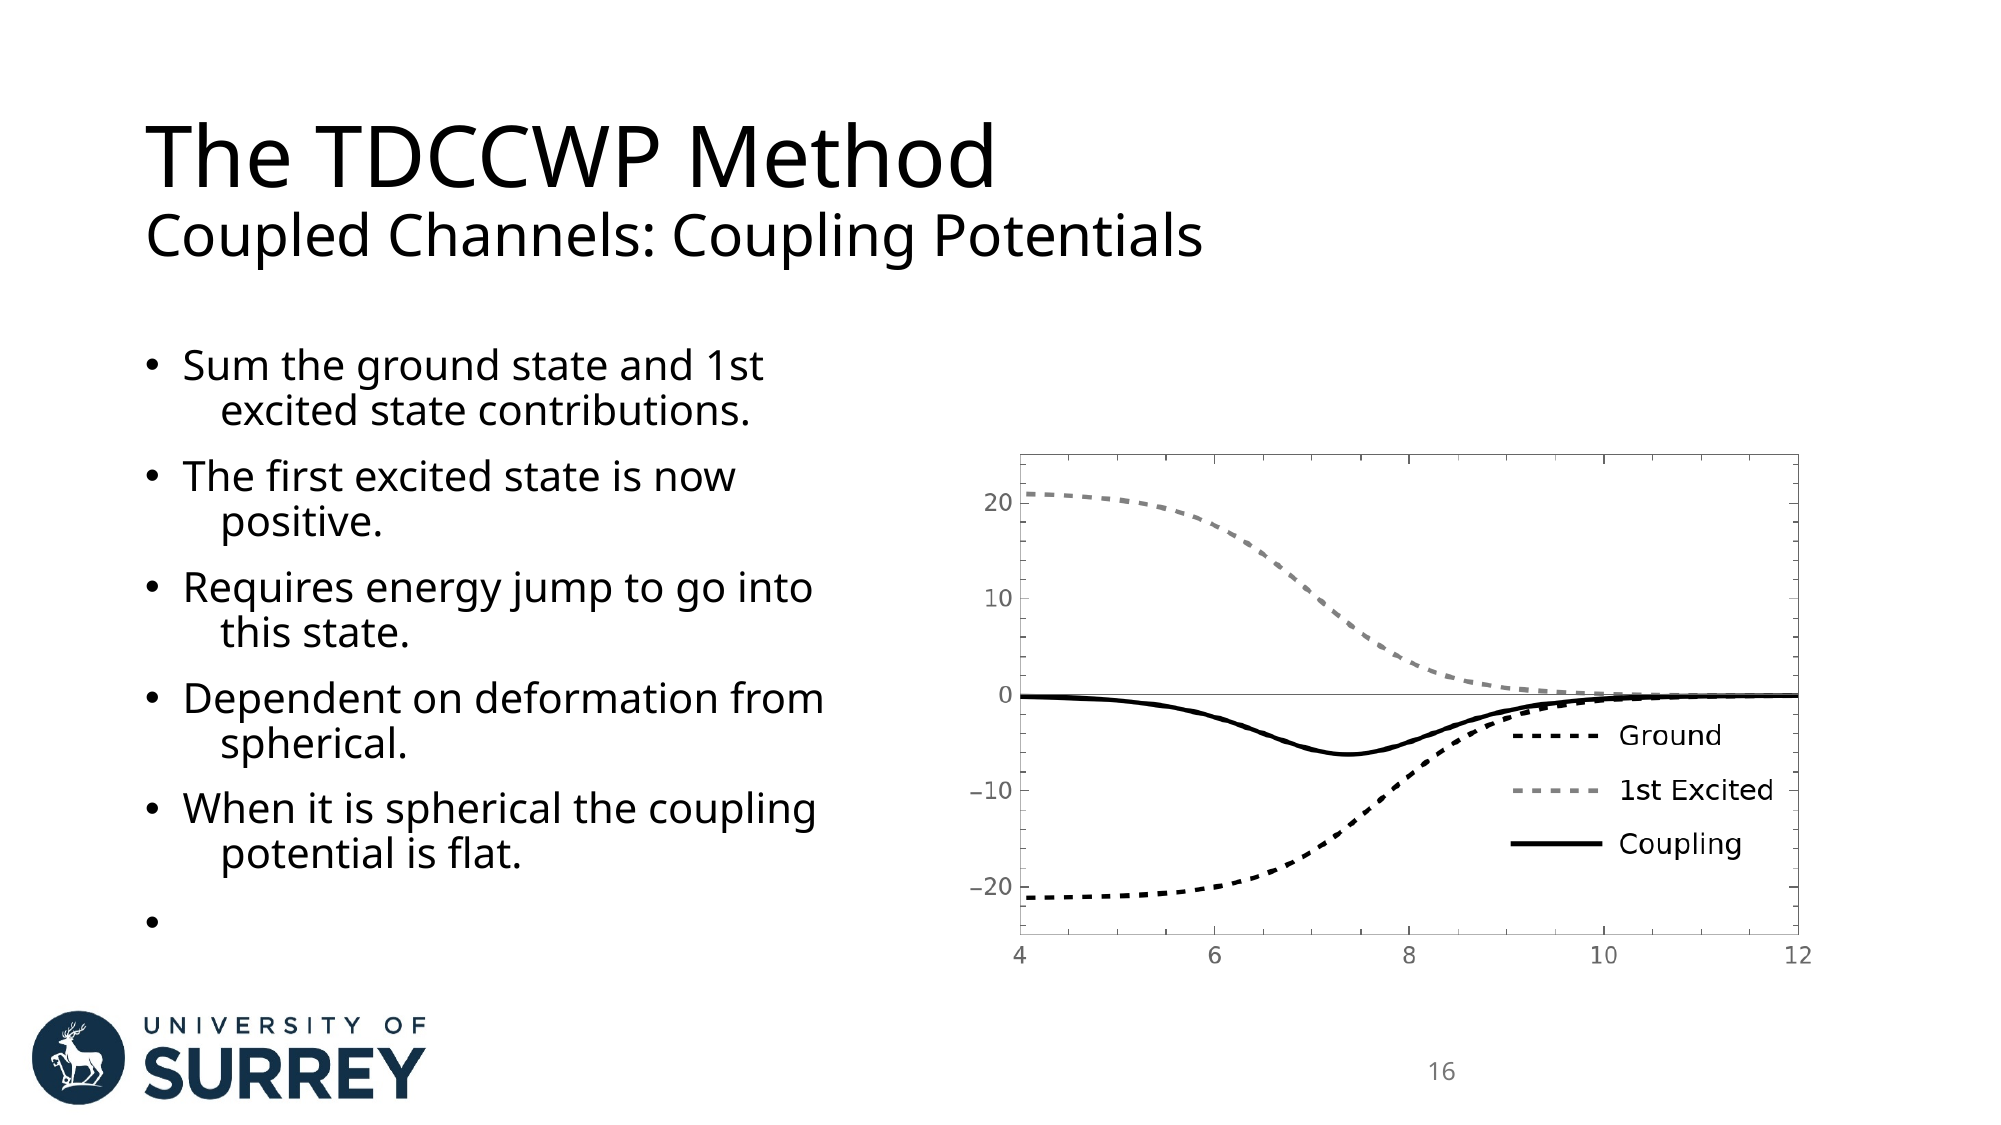

# The TDCCWP Method Coupled Channels: Coupling Potentials
Sum the ground state and 1st excited state contributions.
The first excited state is now positive.
Requires energy jump to go into this state.
Dependent on deformation from spherical.
When it is spherical the coupling potential is flat.